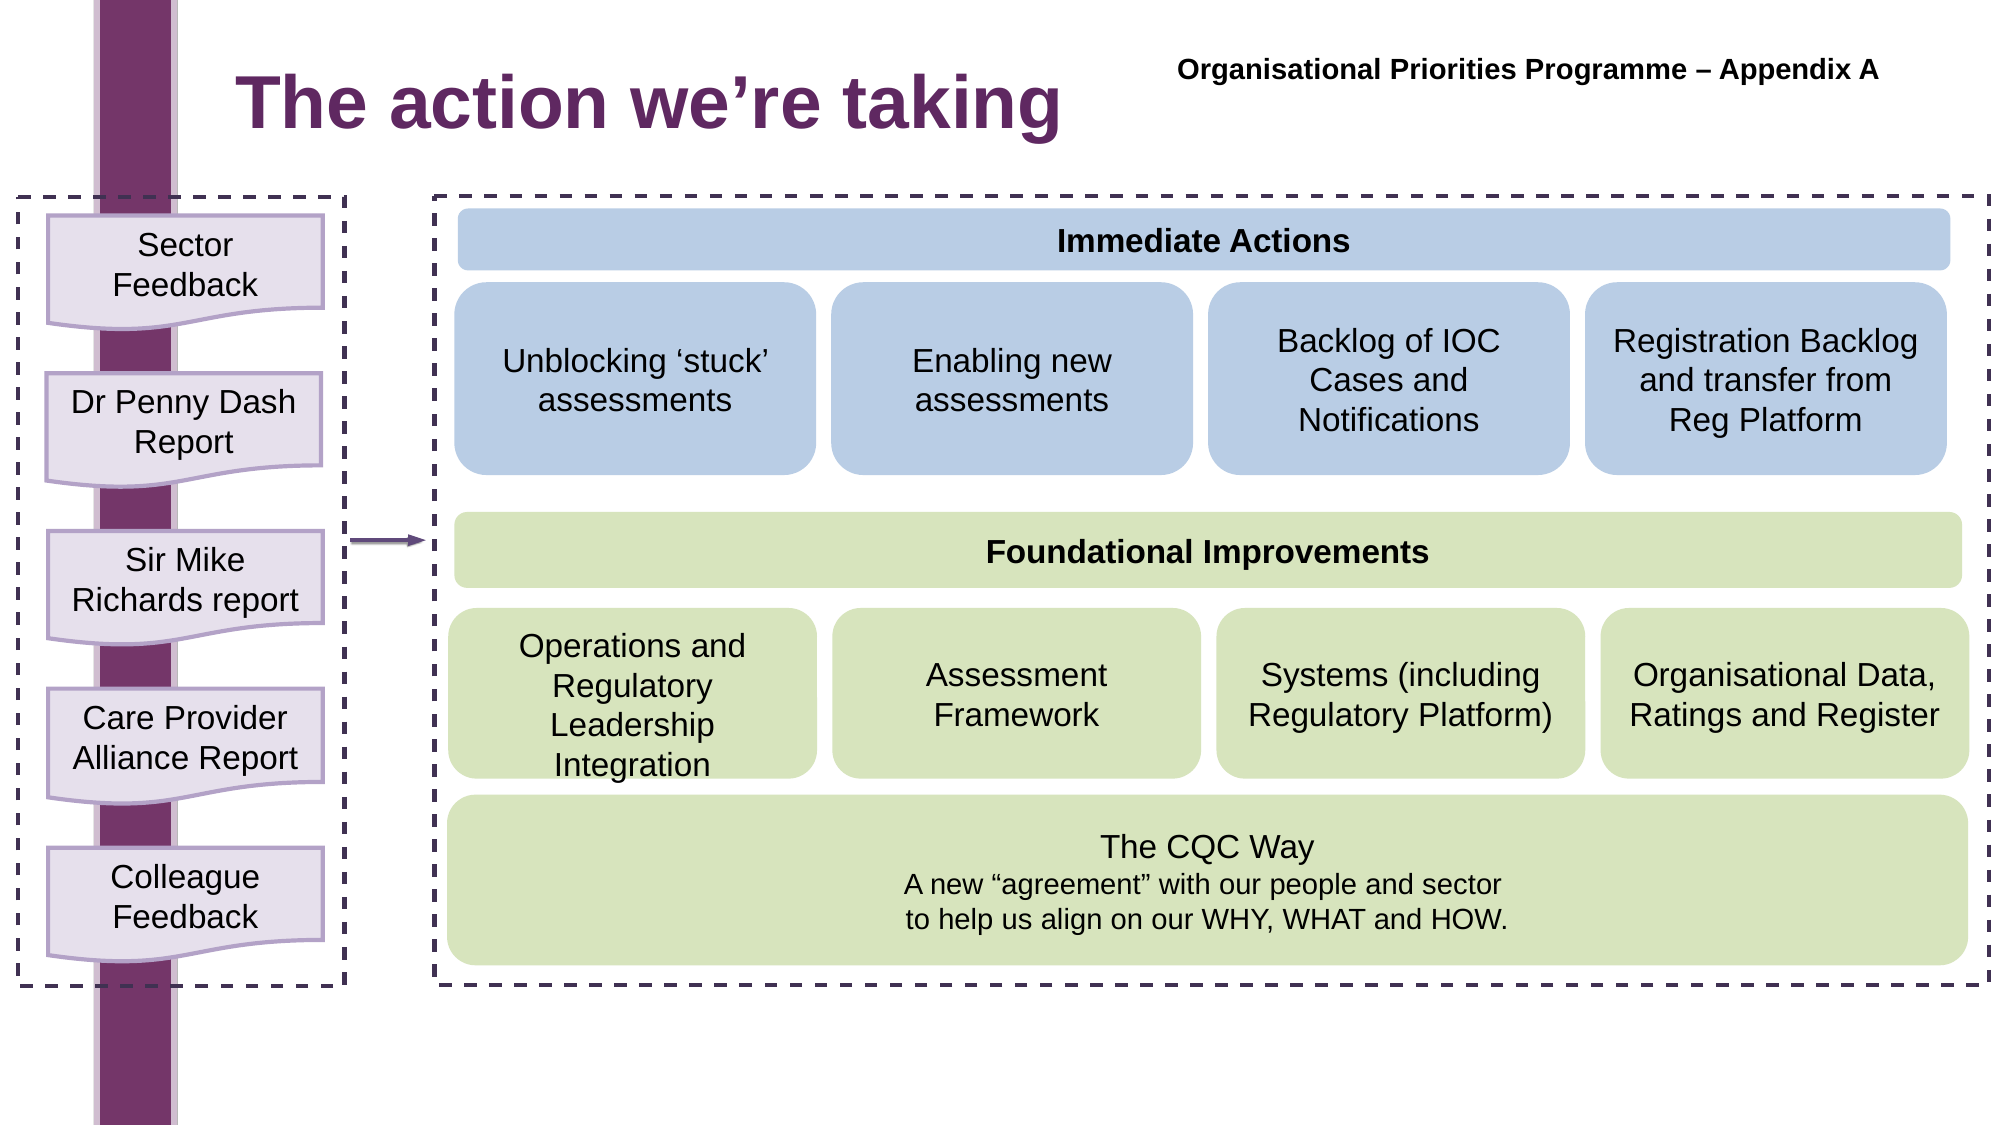

Organisational Priorities Programme – Appendix A
# The action we’re taking
Immediate Actions
Unblocking ‘stuck’ assessments
Enabling new assessments
Backlog of IOC Cases and Notifications
Registration Backlog and transfer from Reg Platform
Sector Feedback
Dr Penny Dash Report
Foundational Improvements
Sir Mike Richards report
Operations and Regulatory Leadership Integration
Assessment Framework
Systems (including Regulatory Platform)
Organisational Data, Ratings and Register
Care Provider Alliance Report
The CQC Way
A new “agreement” with our people and sector
to help us align on our WHY, WHAT and HOW.
Colleague Feedback